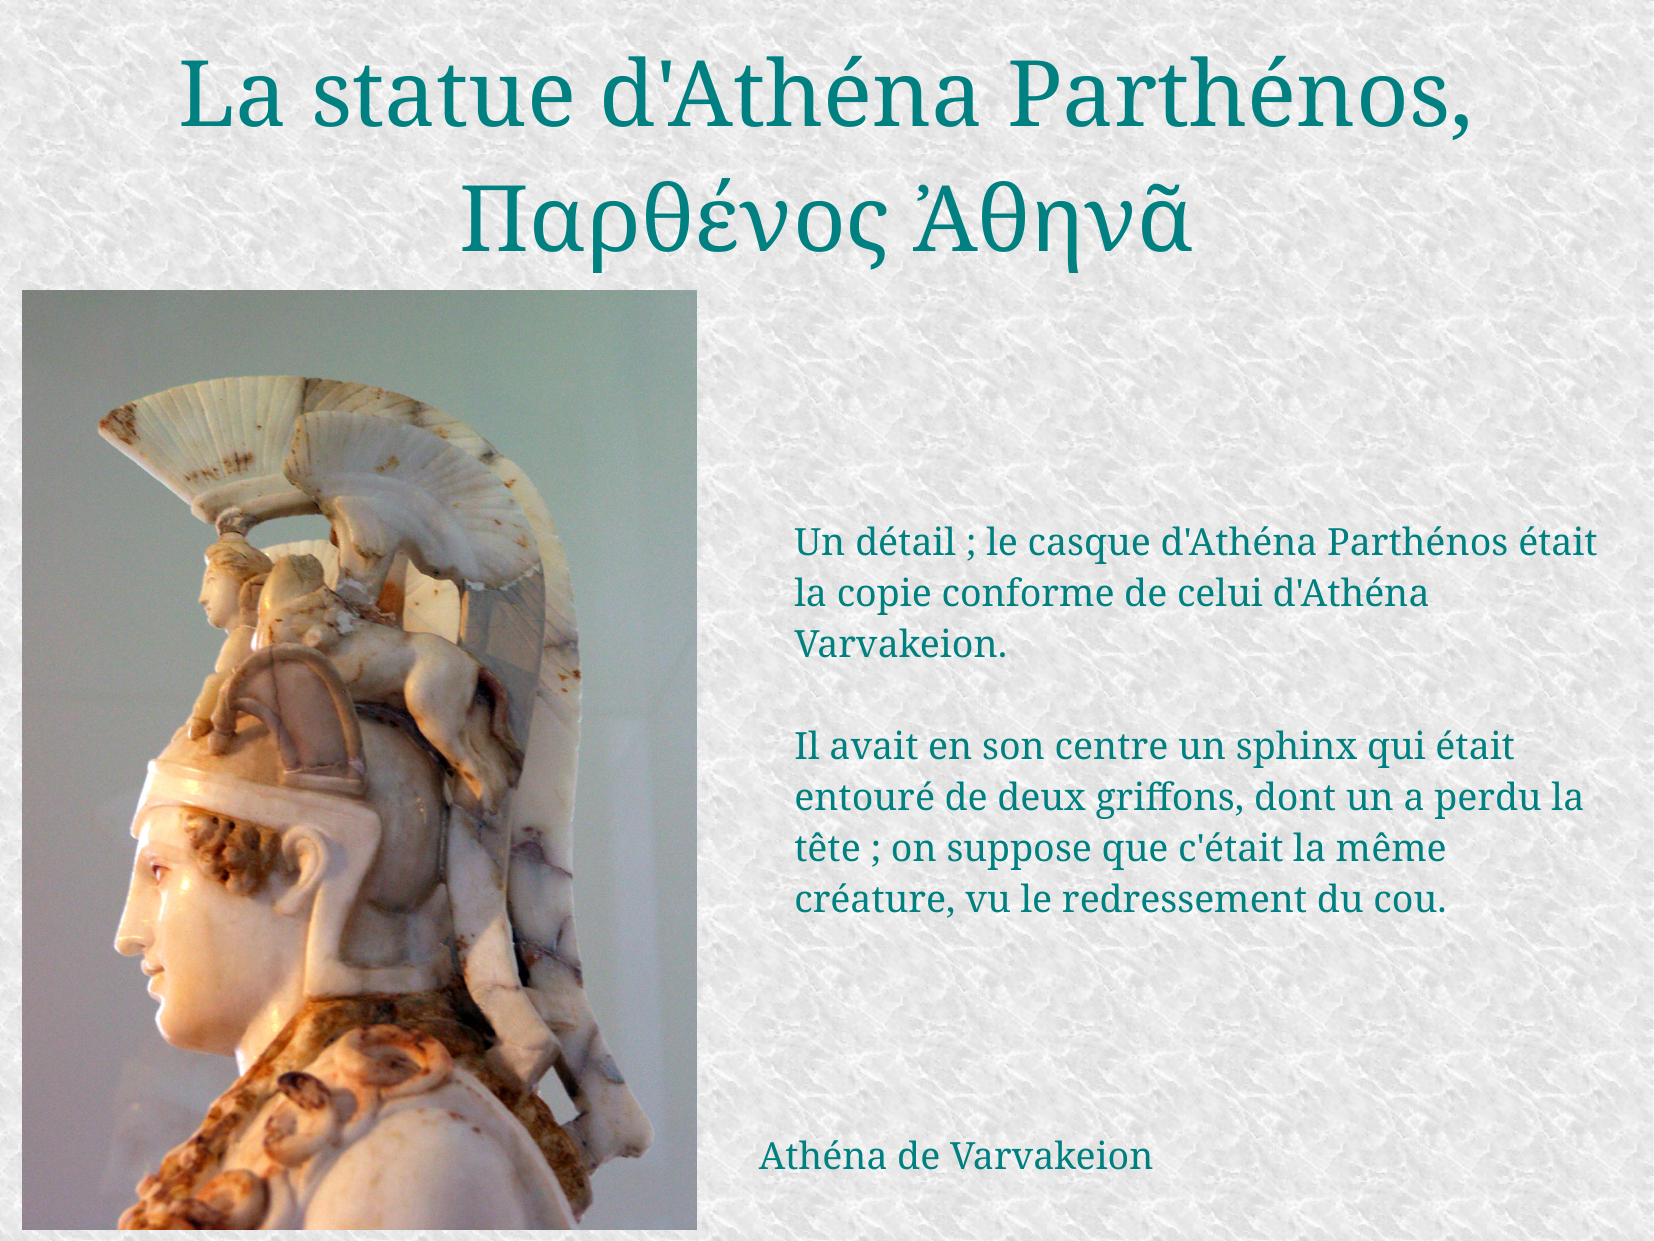

# La statue d'Athéna Parthénos, Παρθένος Ἀθηνᾶ
Un détail ; le casque d'Athéna Parthénos était la copie conforme de celui d'Athéna Varvakeion.
Il avait en son centre un sphinx qui était entouré de deux griffons, dont un a perdu la tête ; on suppose que c'était la même créature, vu le redressement du cou.
Athéna de Varvakeion